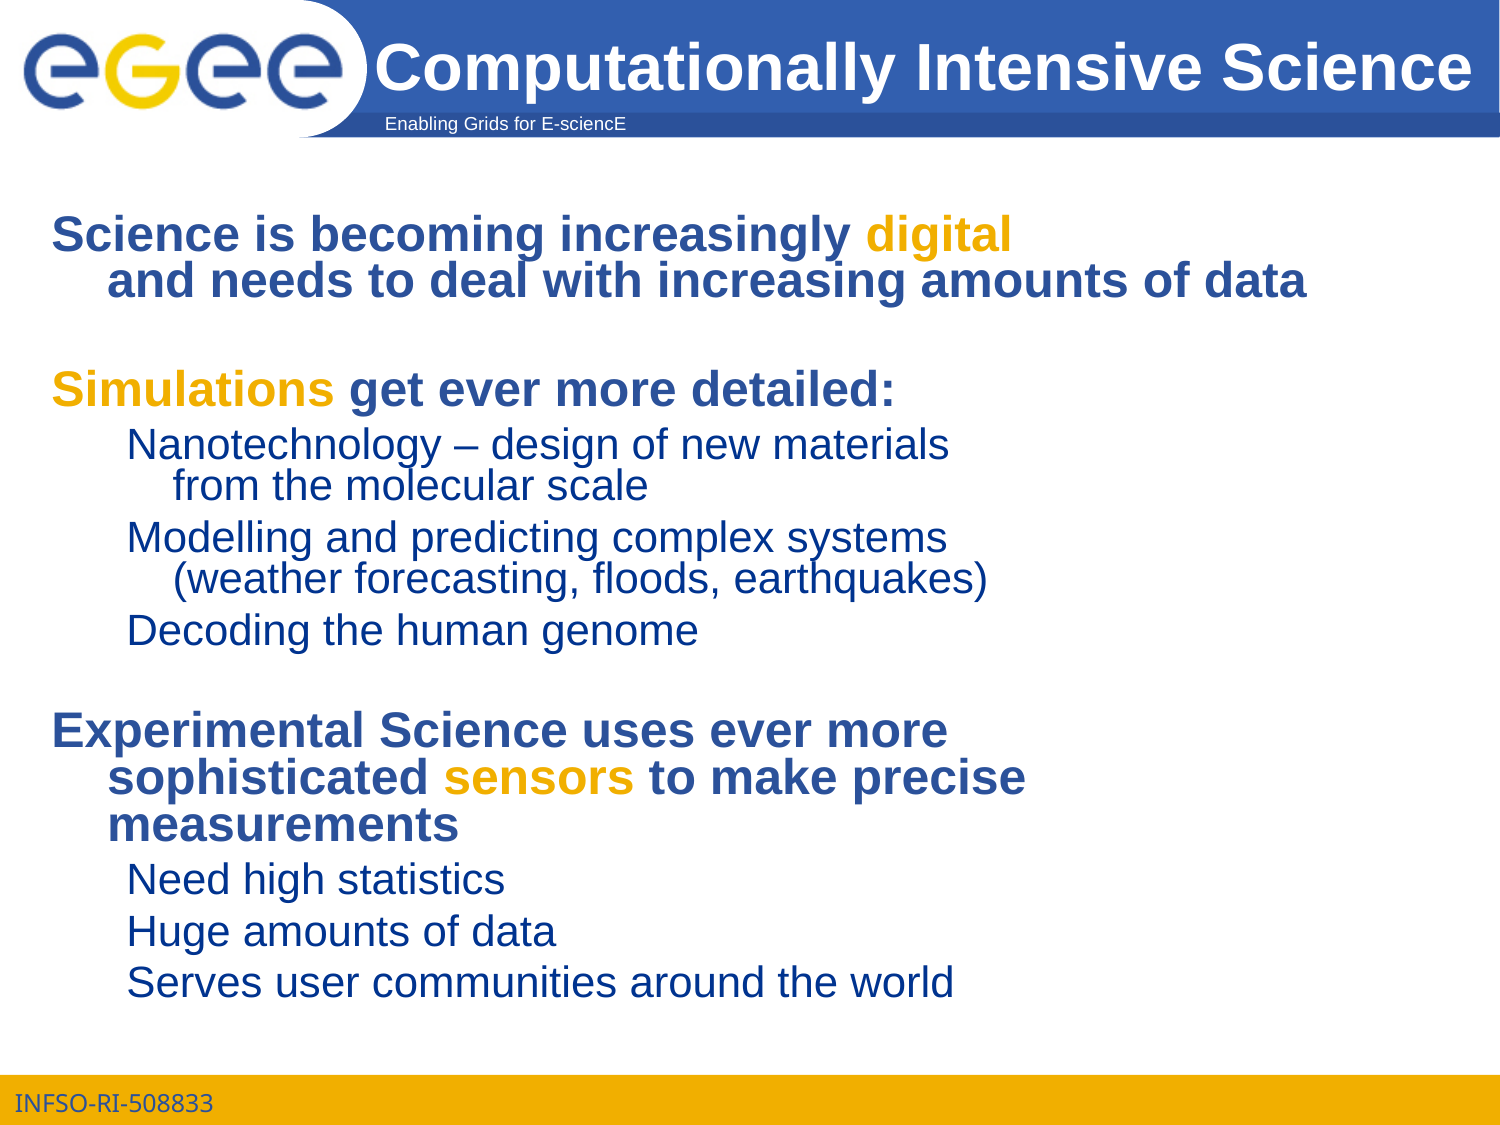

# Computationally Intensive Science
Science is becoming increasingly digital
and needs to deal with increasing amounts of data
Simulations get ever more detailed:
Nanotechnology – design of new materials
from the molecular scale
Modelling and predicting complex systems
(weather forecasting, floods, earthquakes)
Decoding the human genome
Experimental Science uses ever more
sophisticated sensors to make precise
measurements
Need high statistics
Huge amounts of data
Serves user communities around the world